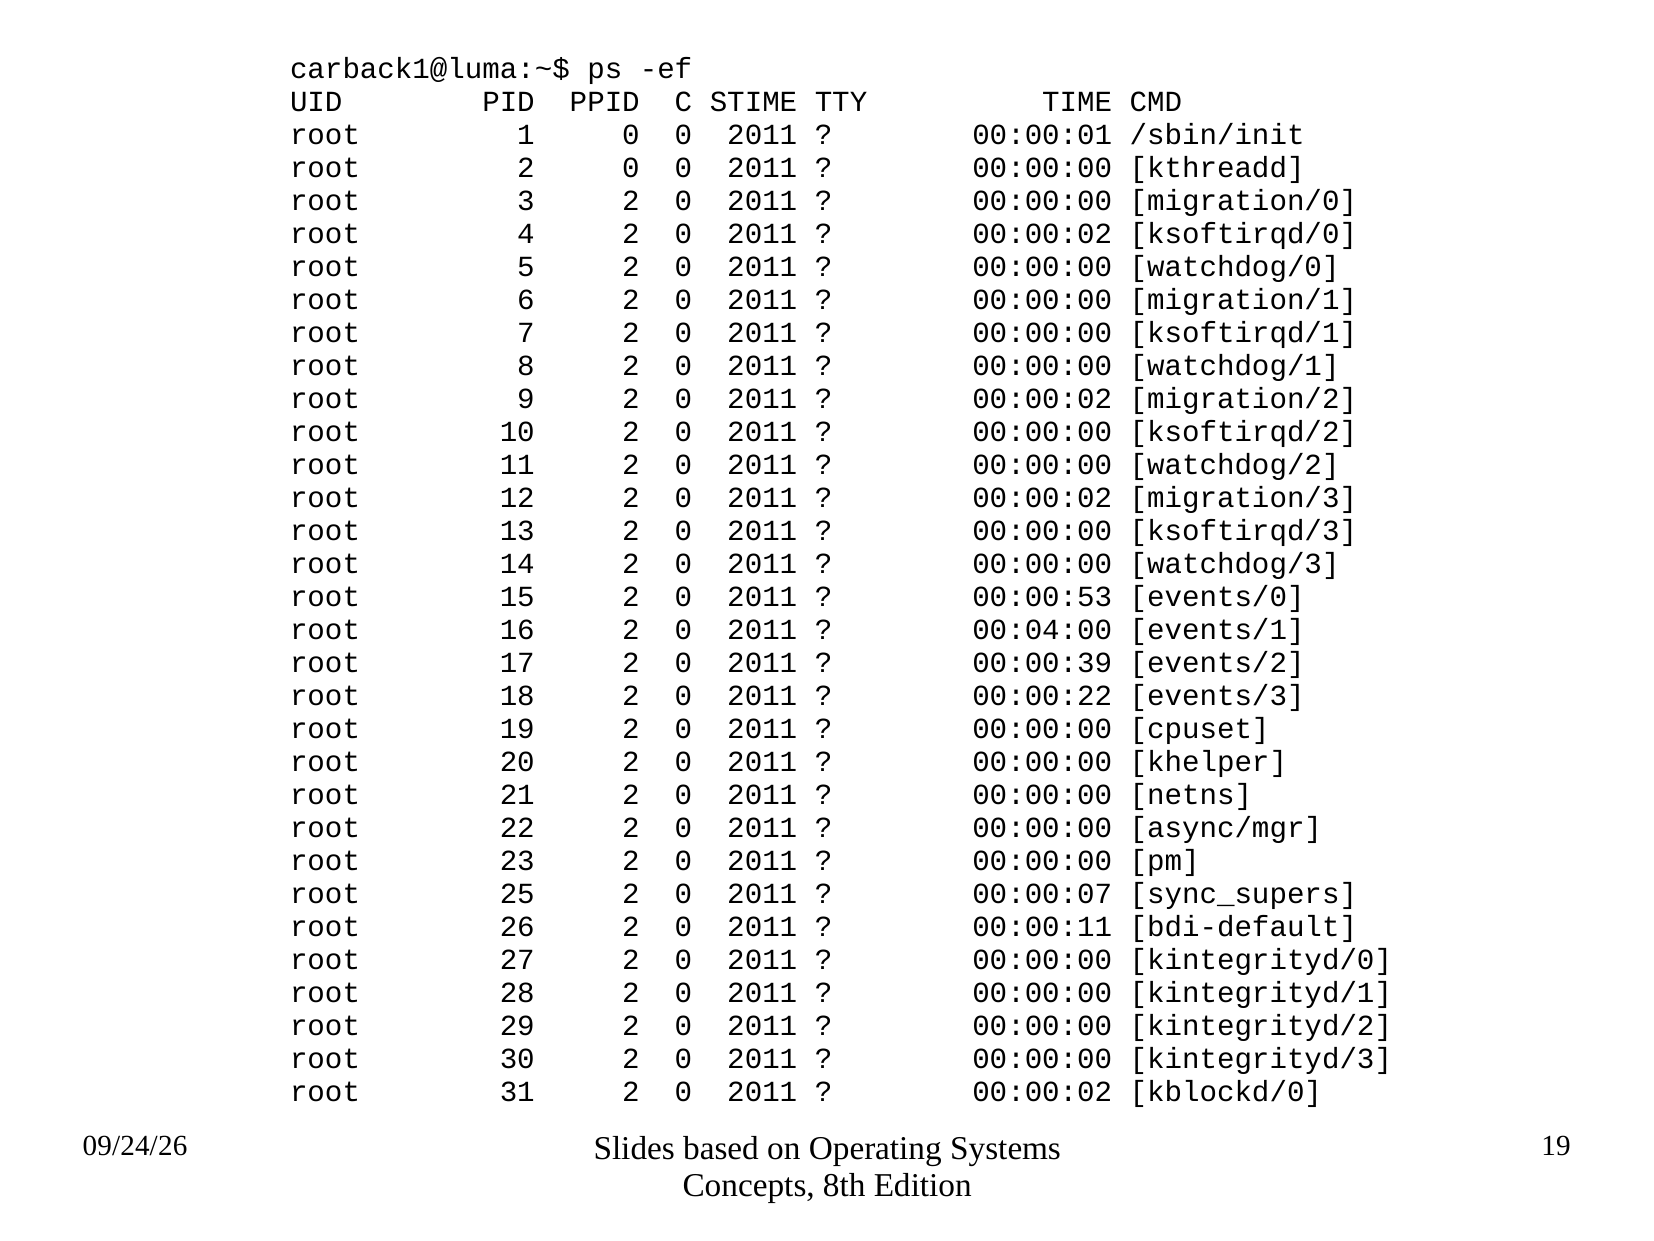

carback1@luma:~$ ps -ef
UID PID PPID C STIME TTY TIME CMD
root 1 0 0 2011 ? 00:00:01 /sbin/init
root 2 0 0 2011 ? 00:00:00 [kthreadd]
root 3 2 0 2011 ? 00:00:00 [migration/0]
root 4 2 0 2011 ? 00:00:02 [ksoftirqd/0]
root 5 2 0 2011 ? 00:00:00 [watchdog/0]
root 6 2 0 2011 ? 00:00:00 [migration/1]
root 7 2 0 2011 ? 00:00:00 [ksoftirqd/1]
root 8 2 0 2011 ? 00:00:00 [watchdog/1]
root 9 2 0 2011 ? 00:00:02 [migration/2]
root 10 2 0 2011 ? 00:00:00 [ksoftirqd/2]
root 11 2 0 2011 ? 00:00:00 [watchdog/2]
root 12 2 0 2011 ? 00:00:02 [migration/3]
root 13 2 0 2011 ? 00:00:00 [ksoftirqd/3]
root 14 2 0 2011 ? 00:00:00 [watchdog/3]
root 15 2 0 2011 ? 00:00:53 [events/0]
root 16 2 0 2011 ? 00:04:00 [events/1]
root 17 2 0 2011 ? 00:00:39 [events/2]
root 18 2 0 2011 ? 00:00:22 [events/3]
root 19 2 0 2011 ? 00:00:00 [cpuset]
root 20 2 0 2011 ? 00:00:00 [khelper]
root 21 2 0 2011 ? 00:00:00 [netns]
root 22 2 0 2011 ? 00:00:00 [async/mgr]
root 23 2 0 2011 ? 00:00:00 [pm]
root 25 2 0 2011 ? 00:00:07 [sync_supers]
root 26 2 0 2011 ? 00:00:11 [bdi-default]
root 27 2 0 2011 ? 00:00:00 [kintegrityd/0]
root 28 2 0 2011 ? 00:00:00 [kintegrityd/1]
root 29 2 0 2011 ? 00:00:00 [kintegrityd/2]
root 30 2 0 2011 ? 00:00:00 [kintegrityd/3]
root 31 2 0 2011 ? 00:00:02 [kblockd/0]
19